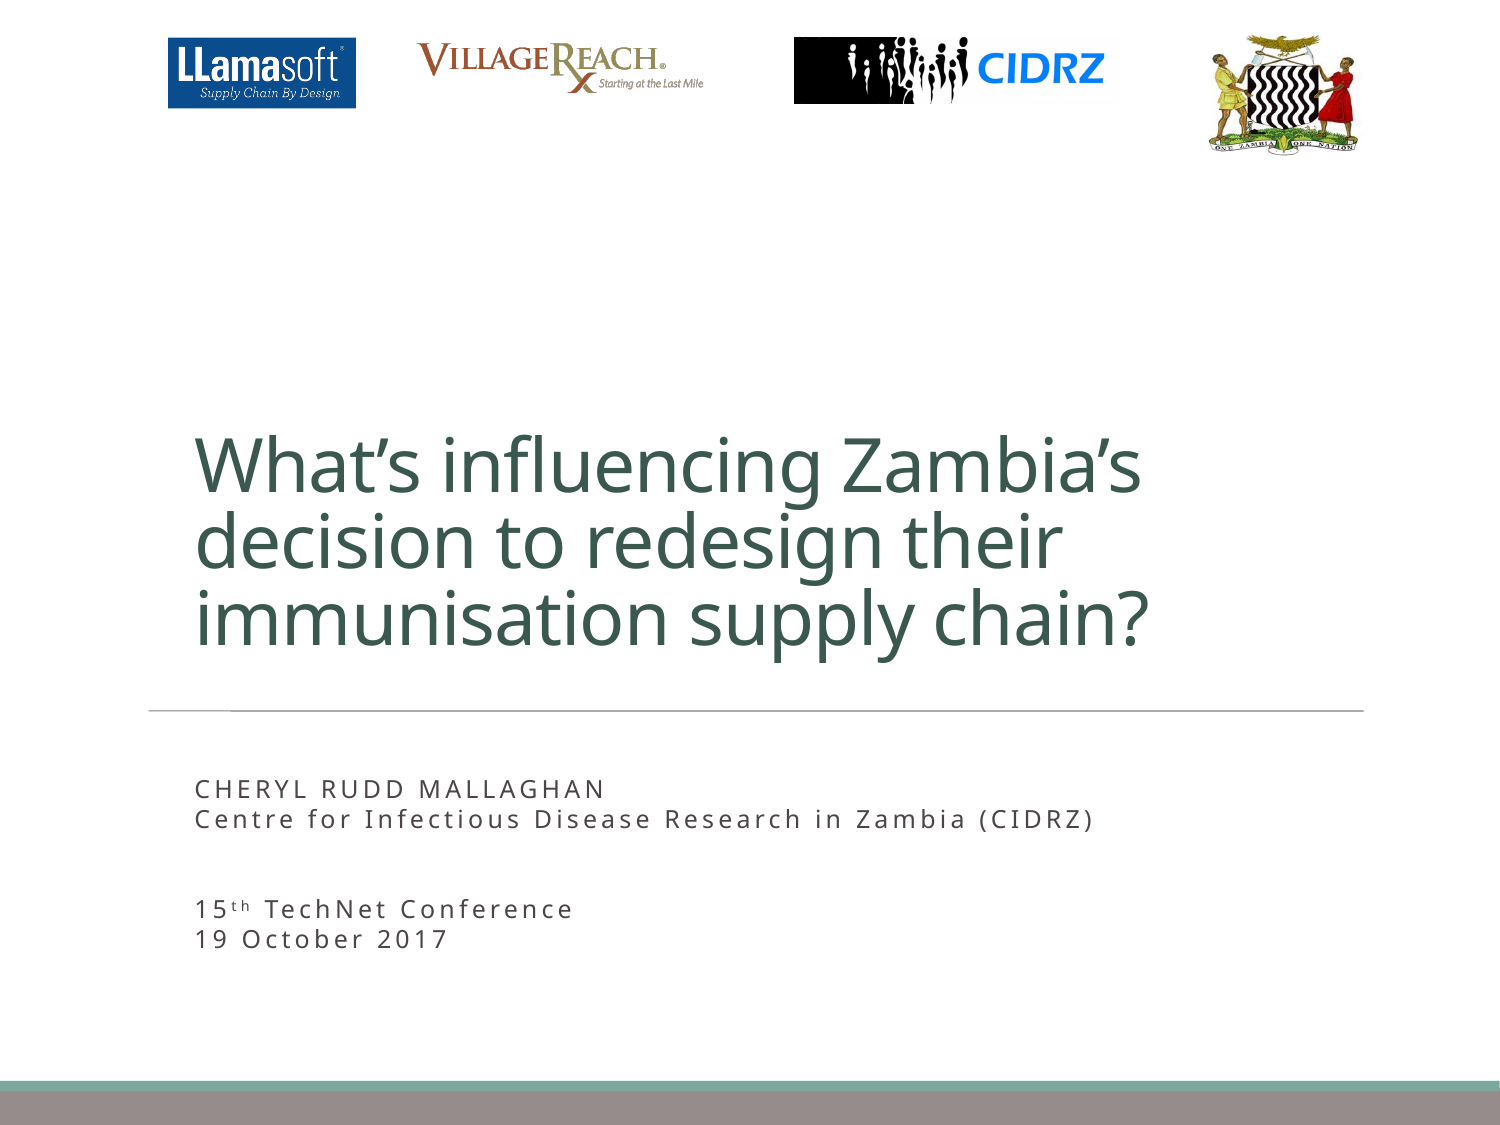

# What’s influencing Zambia’s decision to redesign their immunisation supply chain?
CHERYL RUDD MALLAGHAN
Centre for Infectious Disease Research in Zambia (CIDRZ)
15th TechNet Conference
19 October 2017